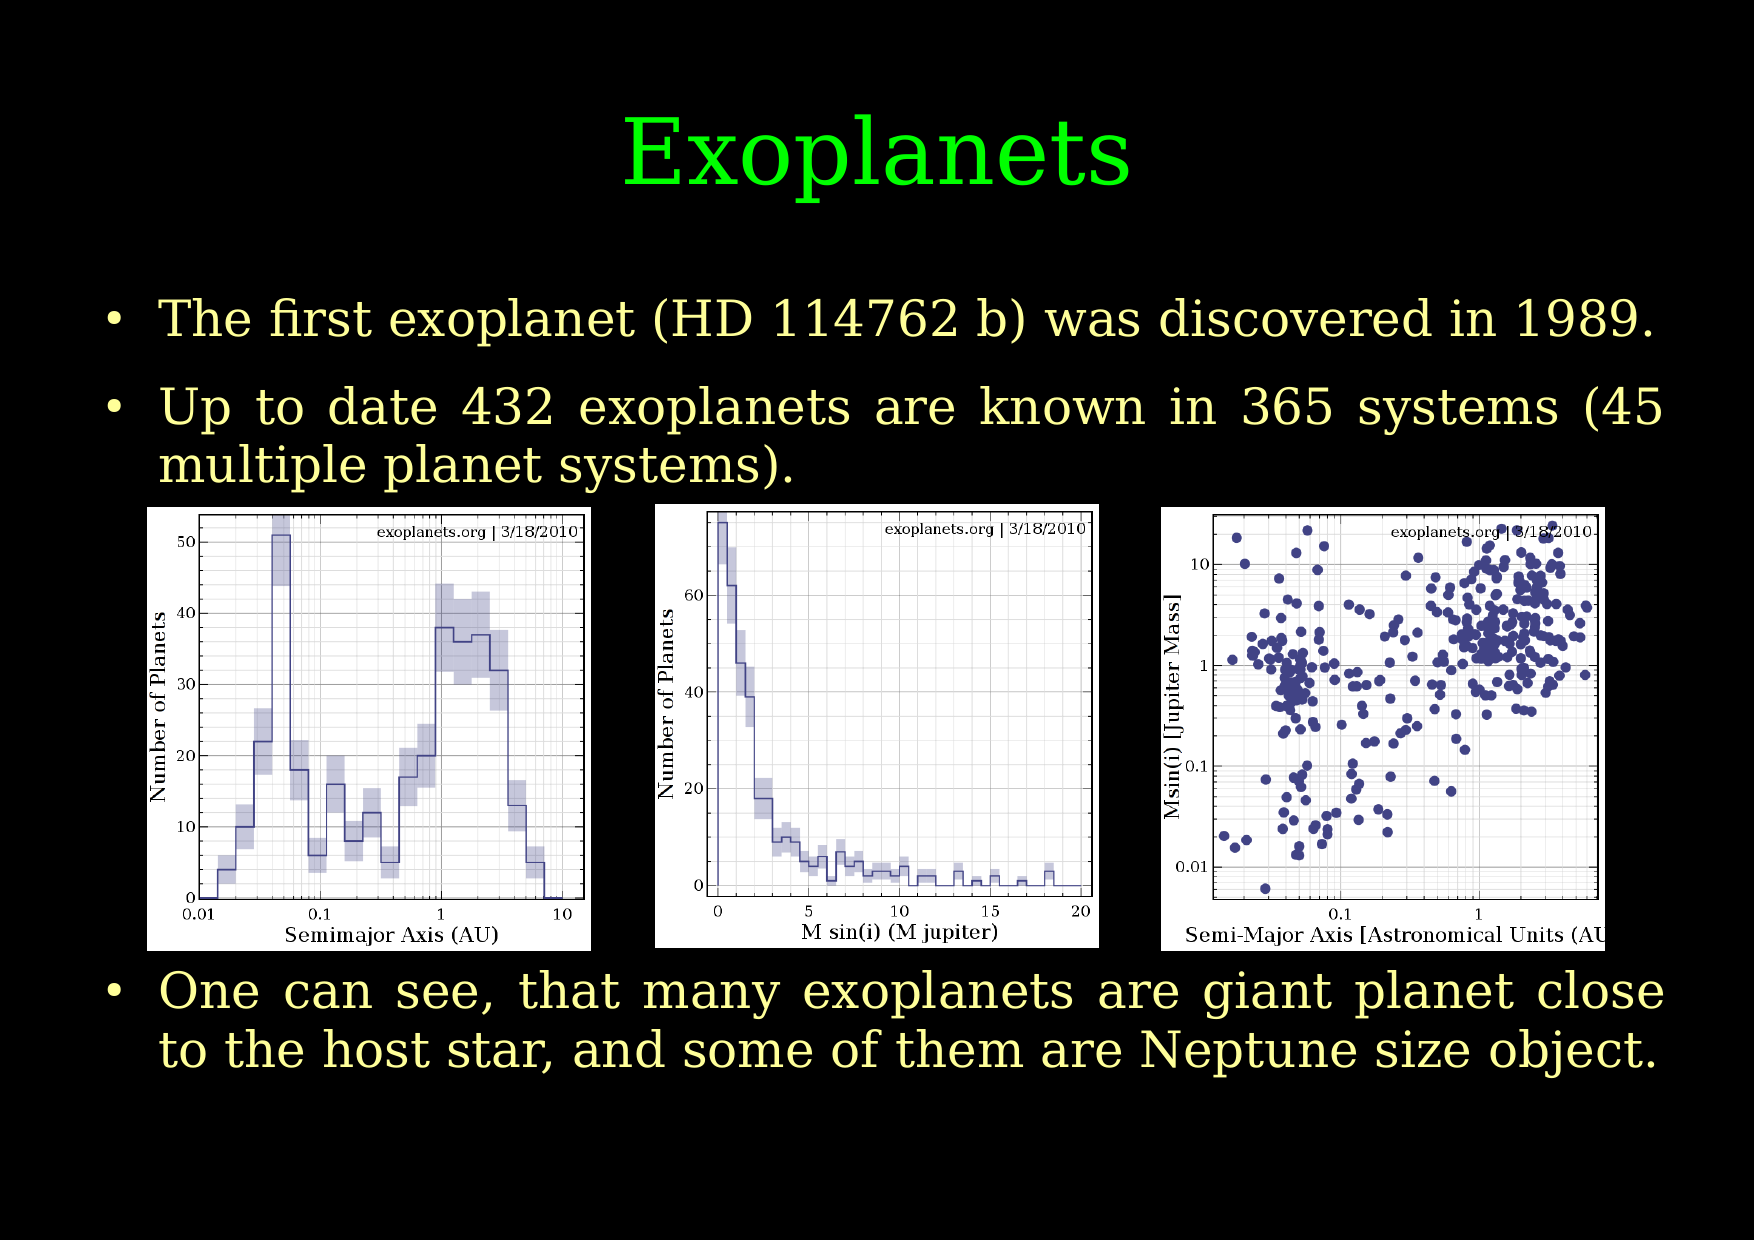

# Exoplanets
The first exoplanet (HD 114762 b) was discovered in 1989.
Up to date 432 exoplanets are known in 365 systems (45 multiple planet systems).
One can see, that many exoplanets are giant planet close to the host star, and some of them are Neptune size object.